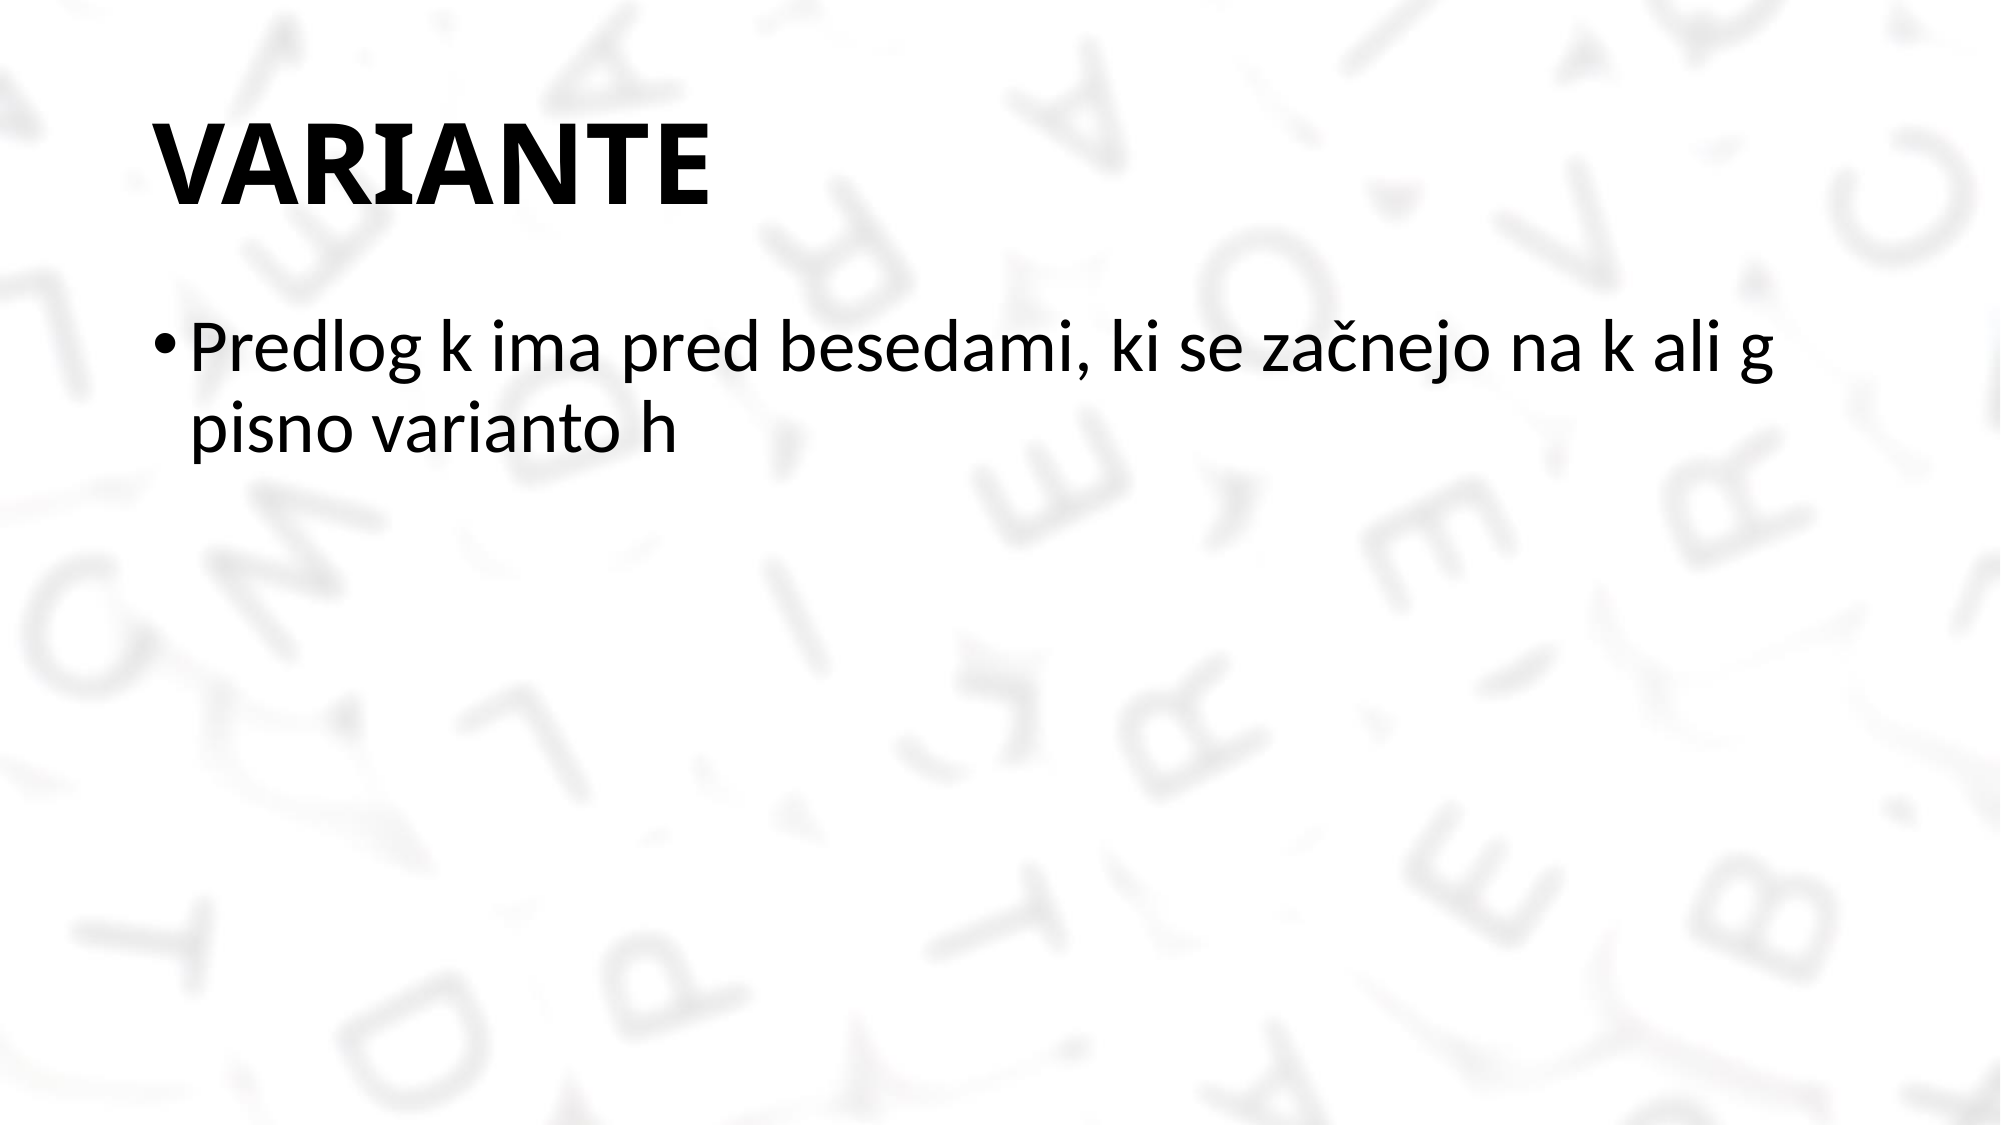

# VARIANTE
Predlog k ima pred besedami, ki se začnejo na k ali g pisno varianto h